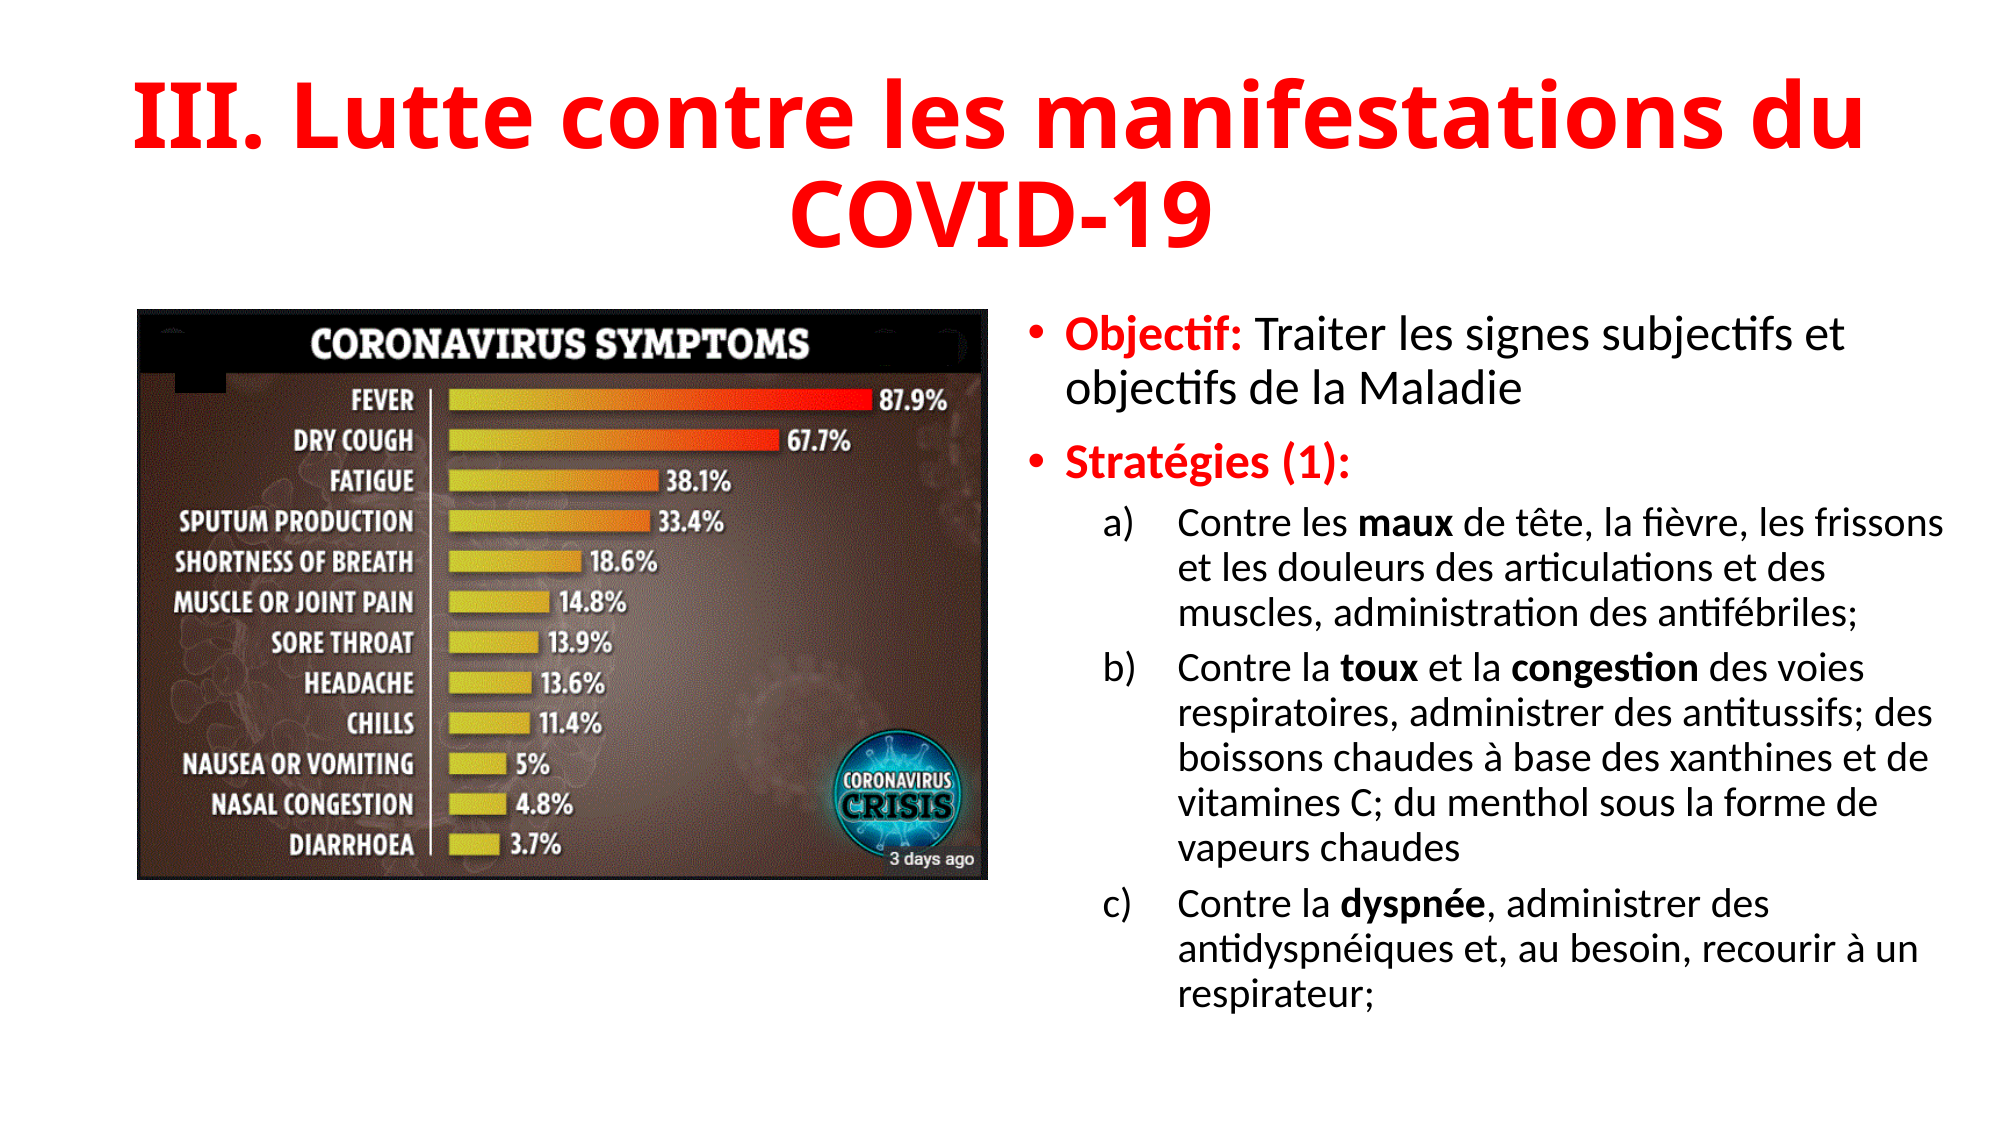

# III. Lutte contre les manifestations du COVID-19
Objectif: Traiter les signes subjectifs et objectifs de la Maladie
Stratégies (1):
Contre les maux de tête, la fièvre, les frissons et les douleurs des articulations et des muscles, administration des antifébriles;
Contre la toux et la congestion des voies respiratoires, administrer des antitussifs; des boissons chaudes à base des xanthines et de vitamines C; du menthol sous la forme de vapeurs chaudes
Contre la dyspnée, administrer des antidyspnéiques et, au besoin, recourir à un respirateur;